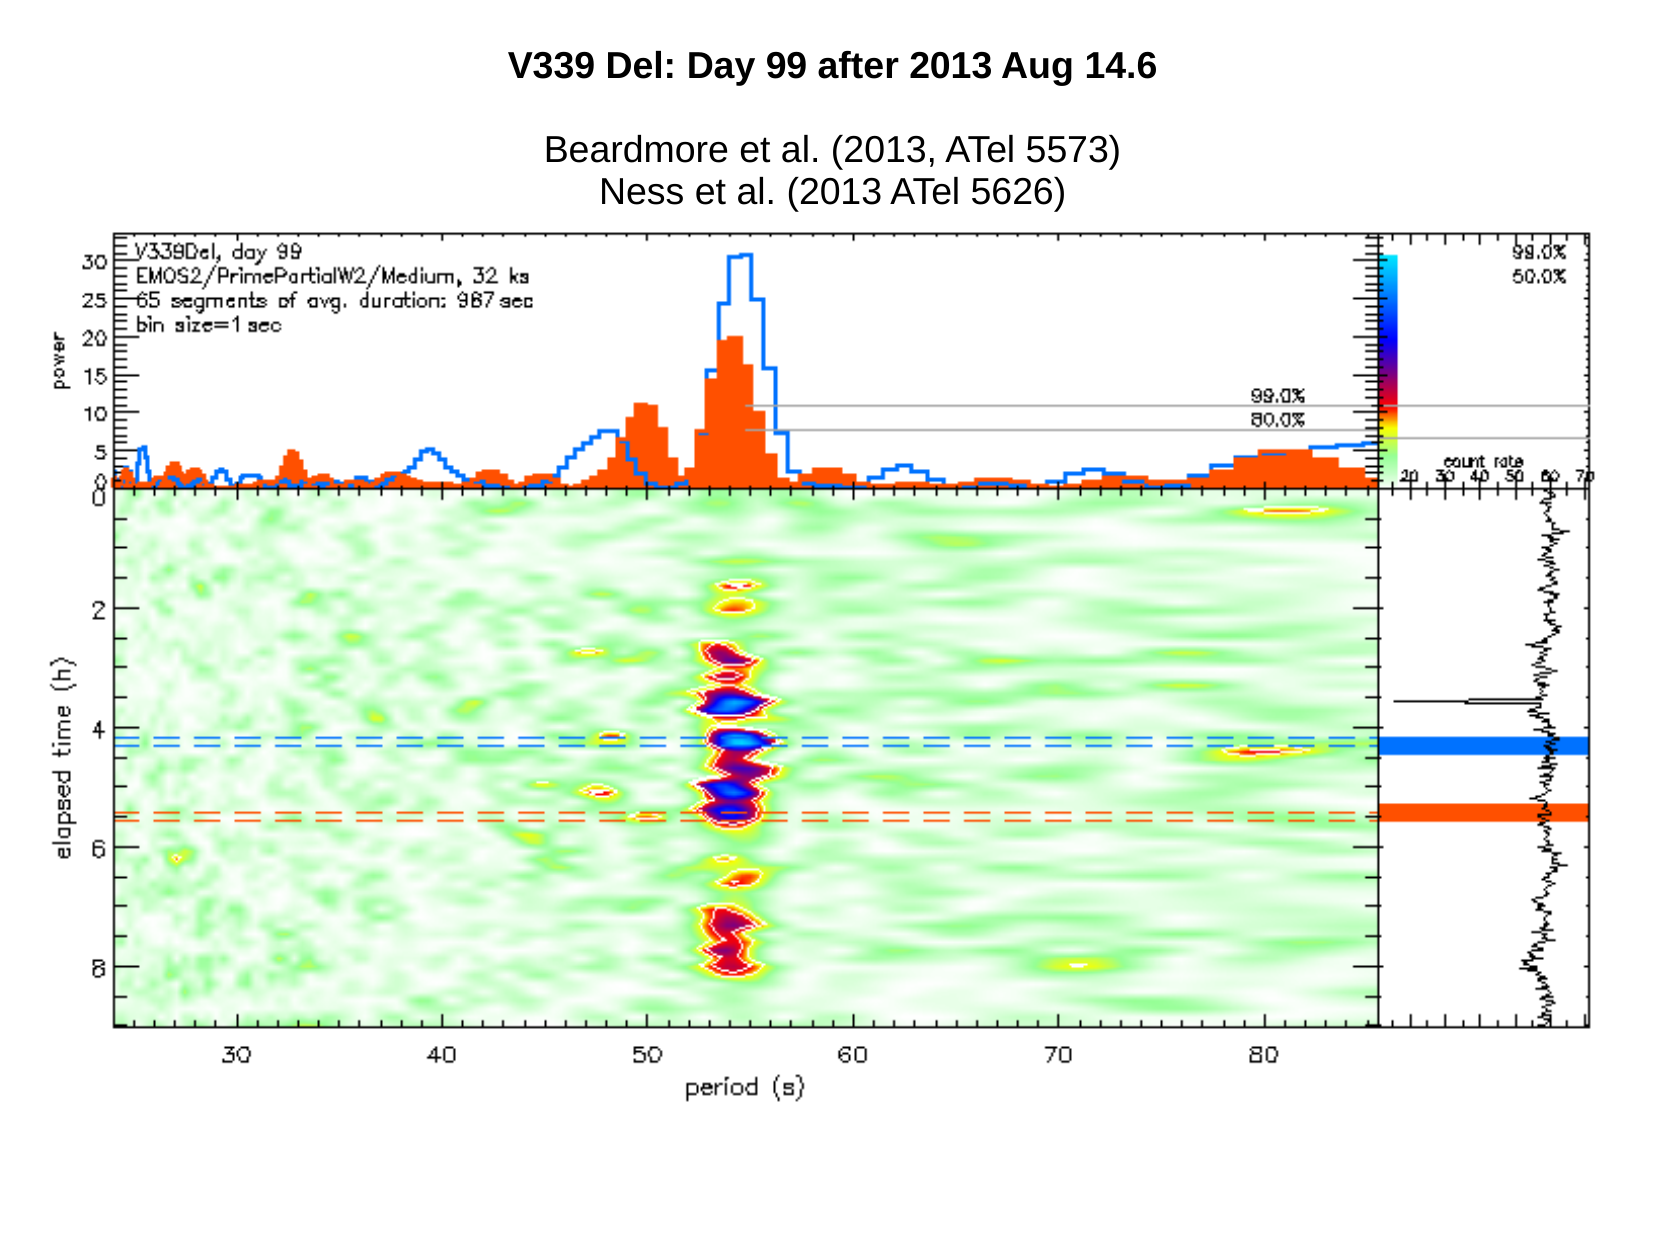

V339 Del: Day 99 after 2013 Aug 14.6
Beardmore et al. (2013, ATel 5573)
Ness et al. (2013 ATel 5626)